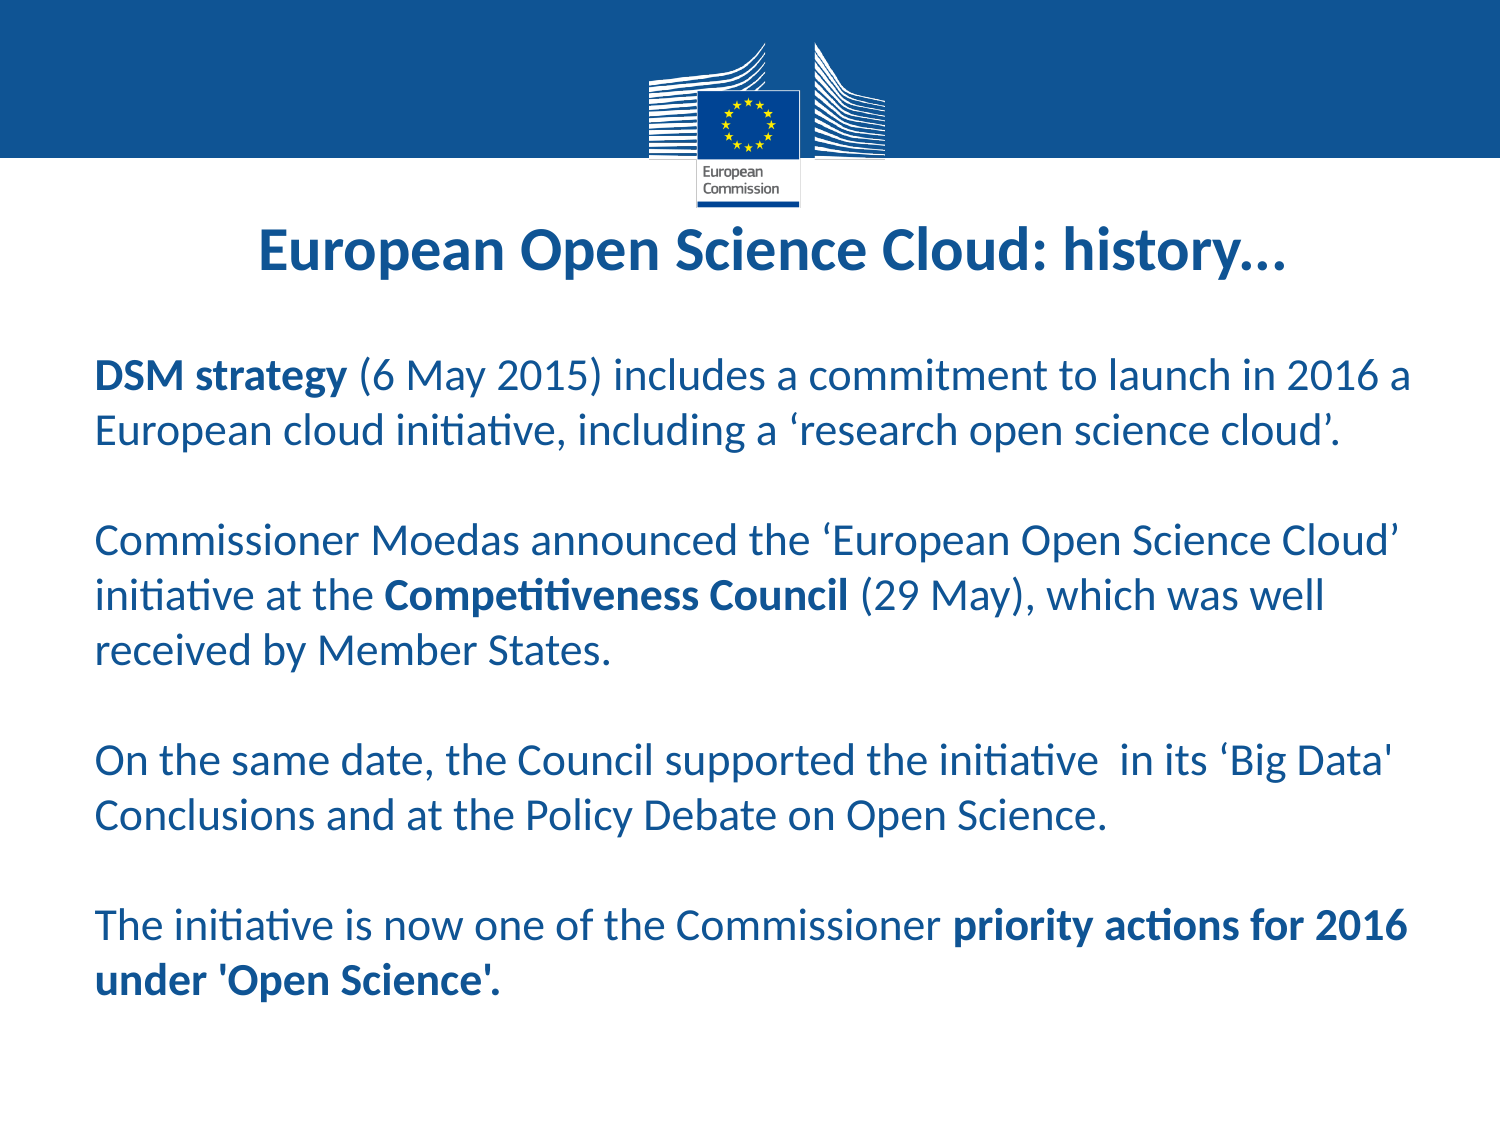

# European Open Science Cloud: history...
DSM strategy (6 May 2015) includes a commitment to launch in 2016 a European cloud initiative, including a ‘research open science cloud’.
Commissioner Moedas announced the ‘European Open Science Cloud’ initiative at the Competitiveness Council (29 May), which was well received by Member States.
On the same date, the Council supported the initiative in its ‘Big Data' Conclusions and at the Policy Debate on Open Science.
The initiative is now one of the Commissioner priority actions for 2016 under 'Open Science'.